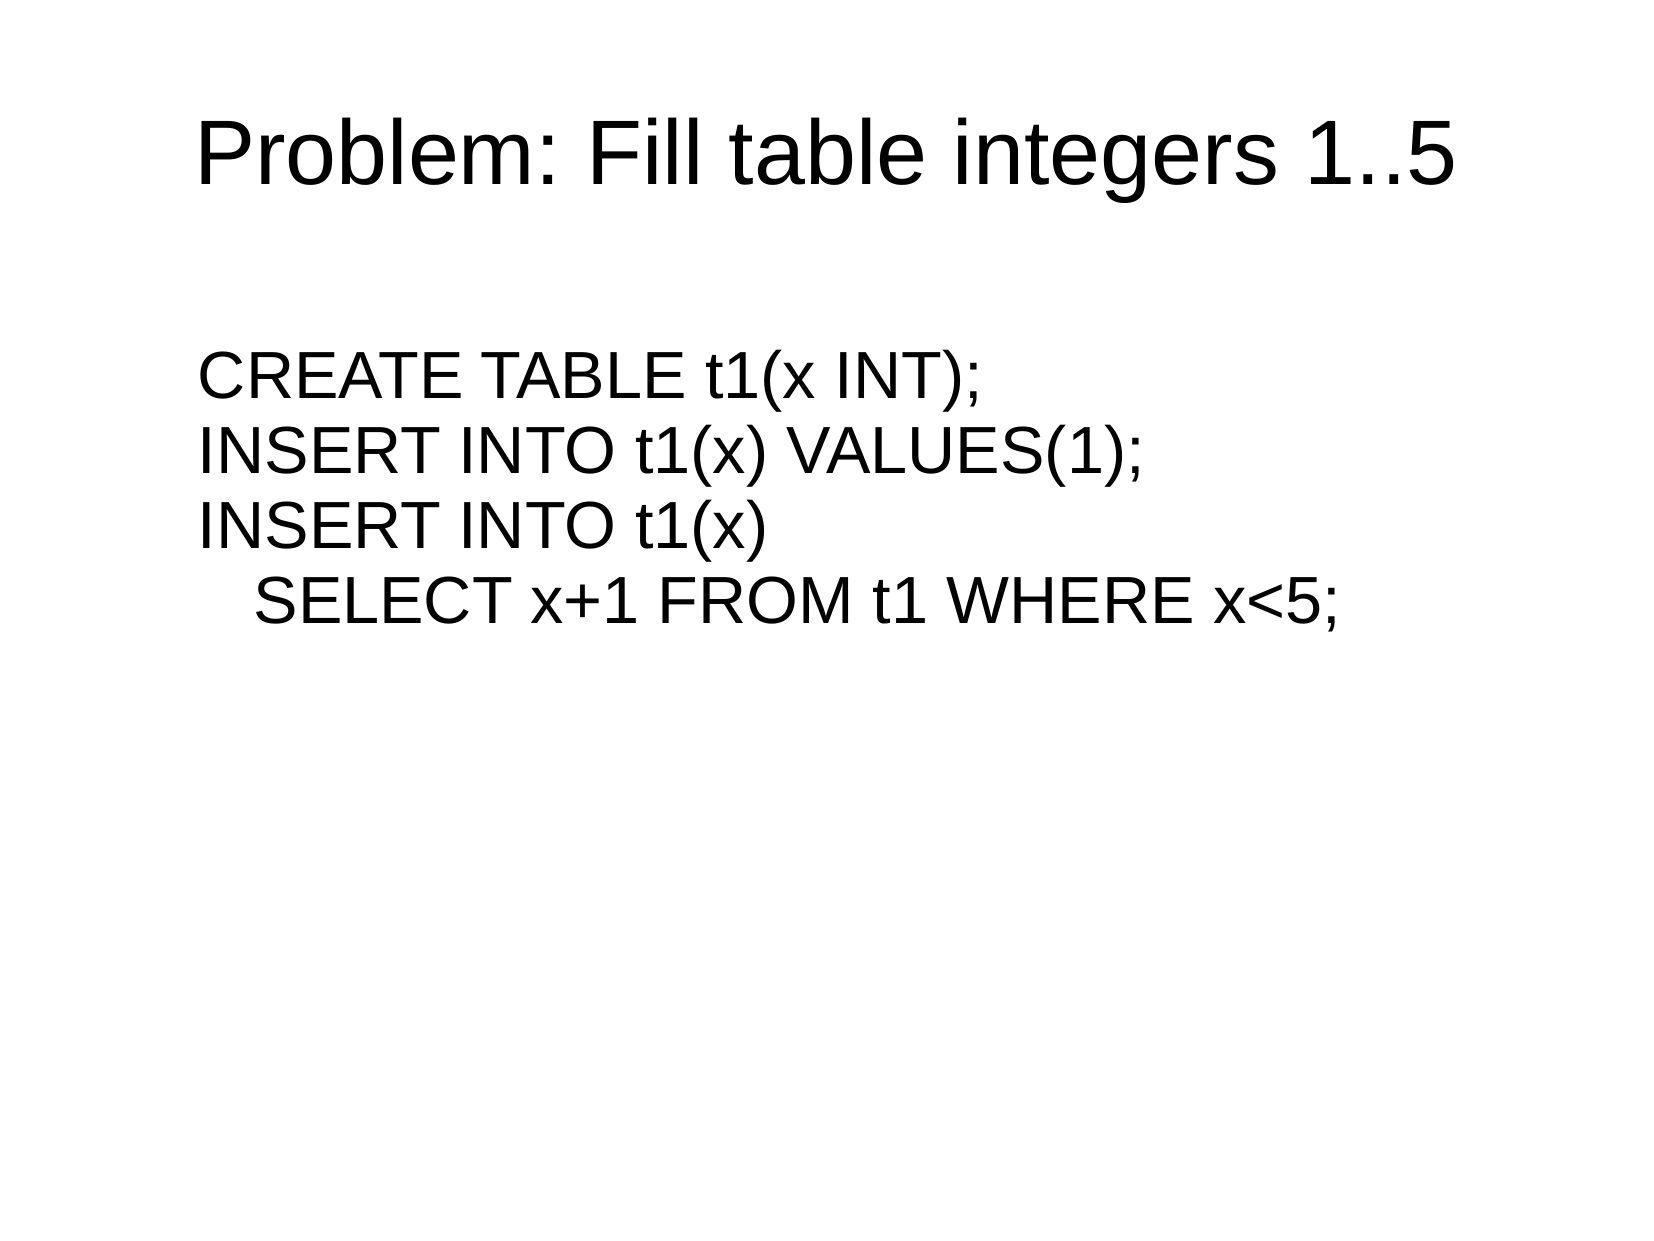

# Problem: Fill table integers 1..5
CREATE TABLE t1(x INT);
INSERT INTO t1(x) VALUES(1);
INSERT INTO t1(x)
 SELECT x+1 FROM t1 WHERE x<5;